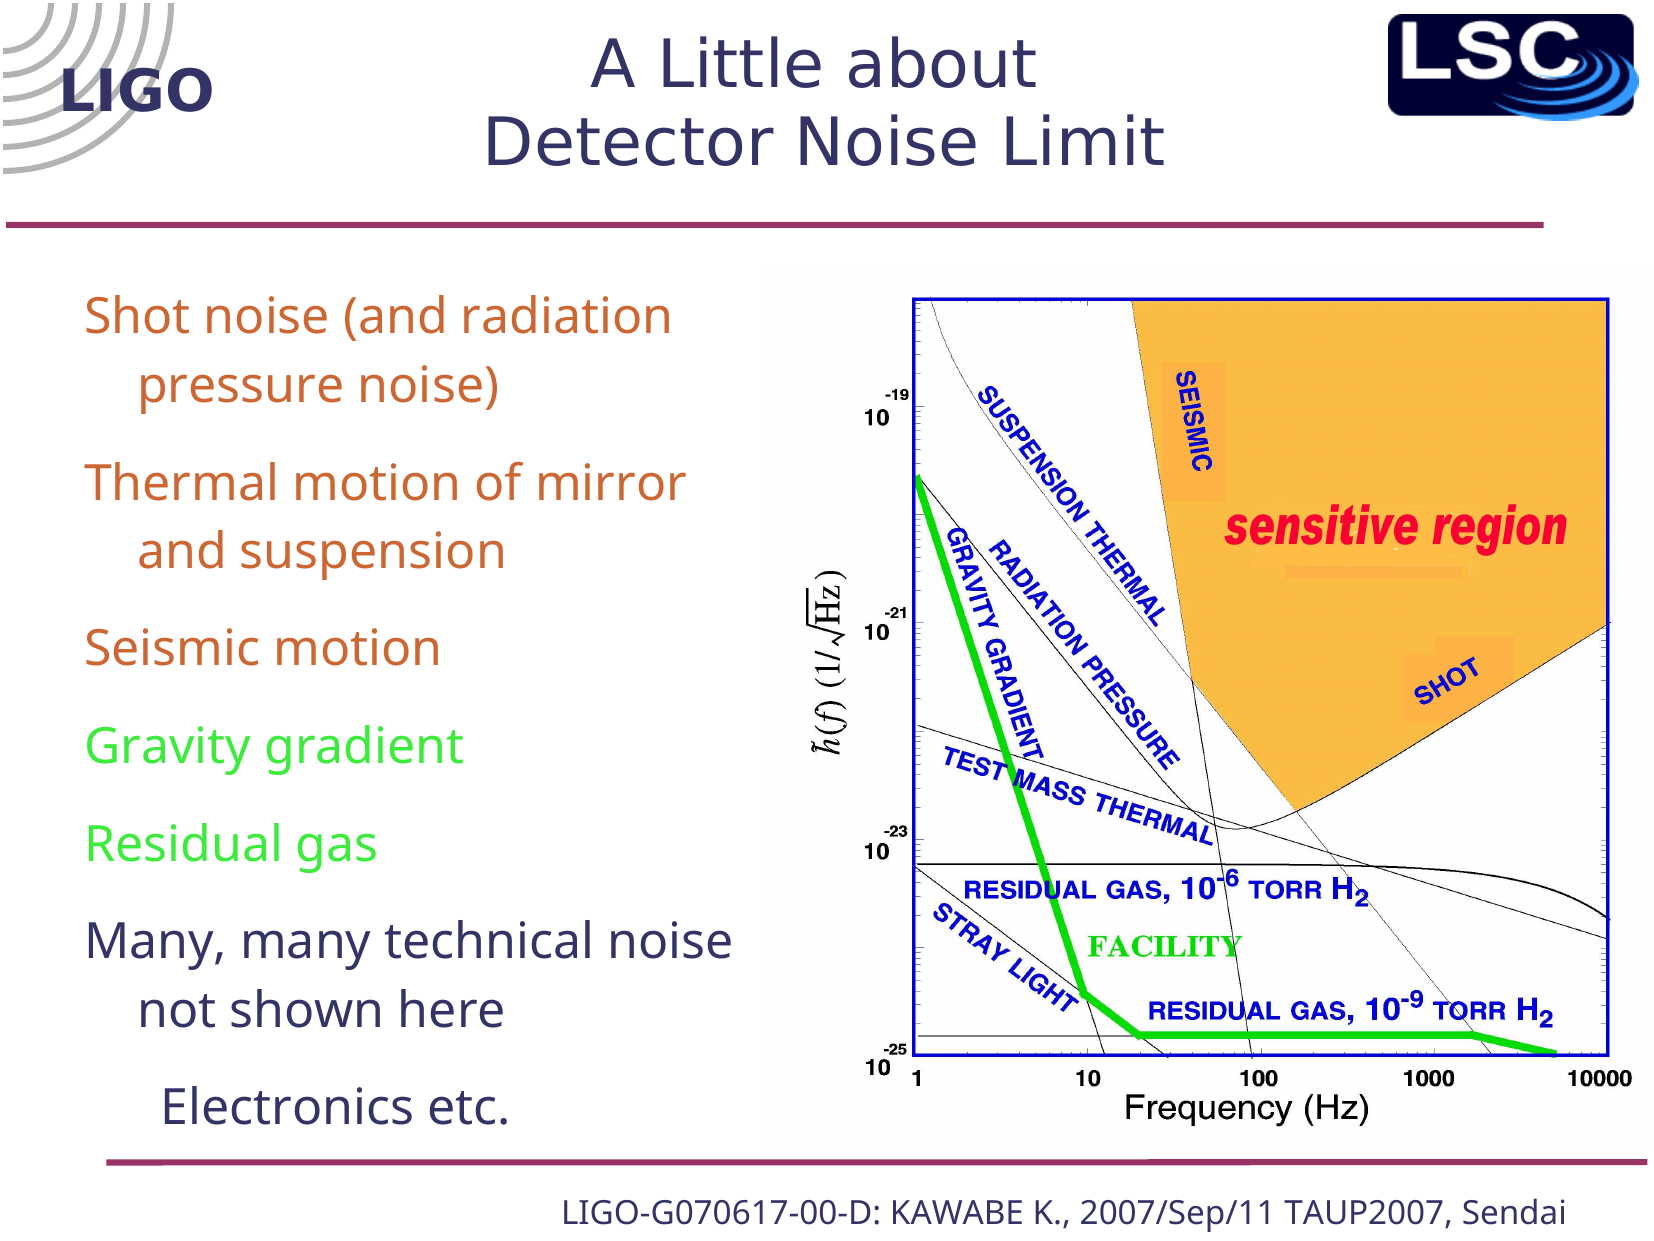

# A Little about Detector Noise Limit
Shot noise (and radiation pressure noise)
Thermal motion of mirror and suspension
Seismic motion
Gravity gradient
Residual gas
Many, many technical noise not shown here
Electronics etc.